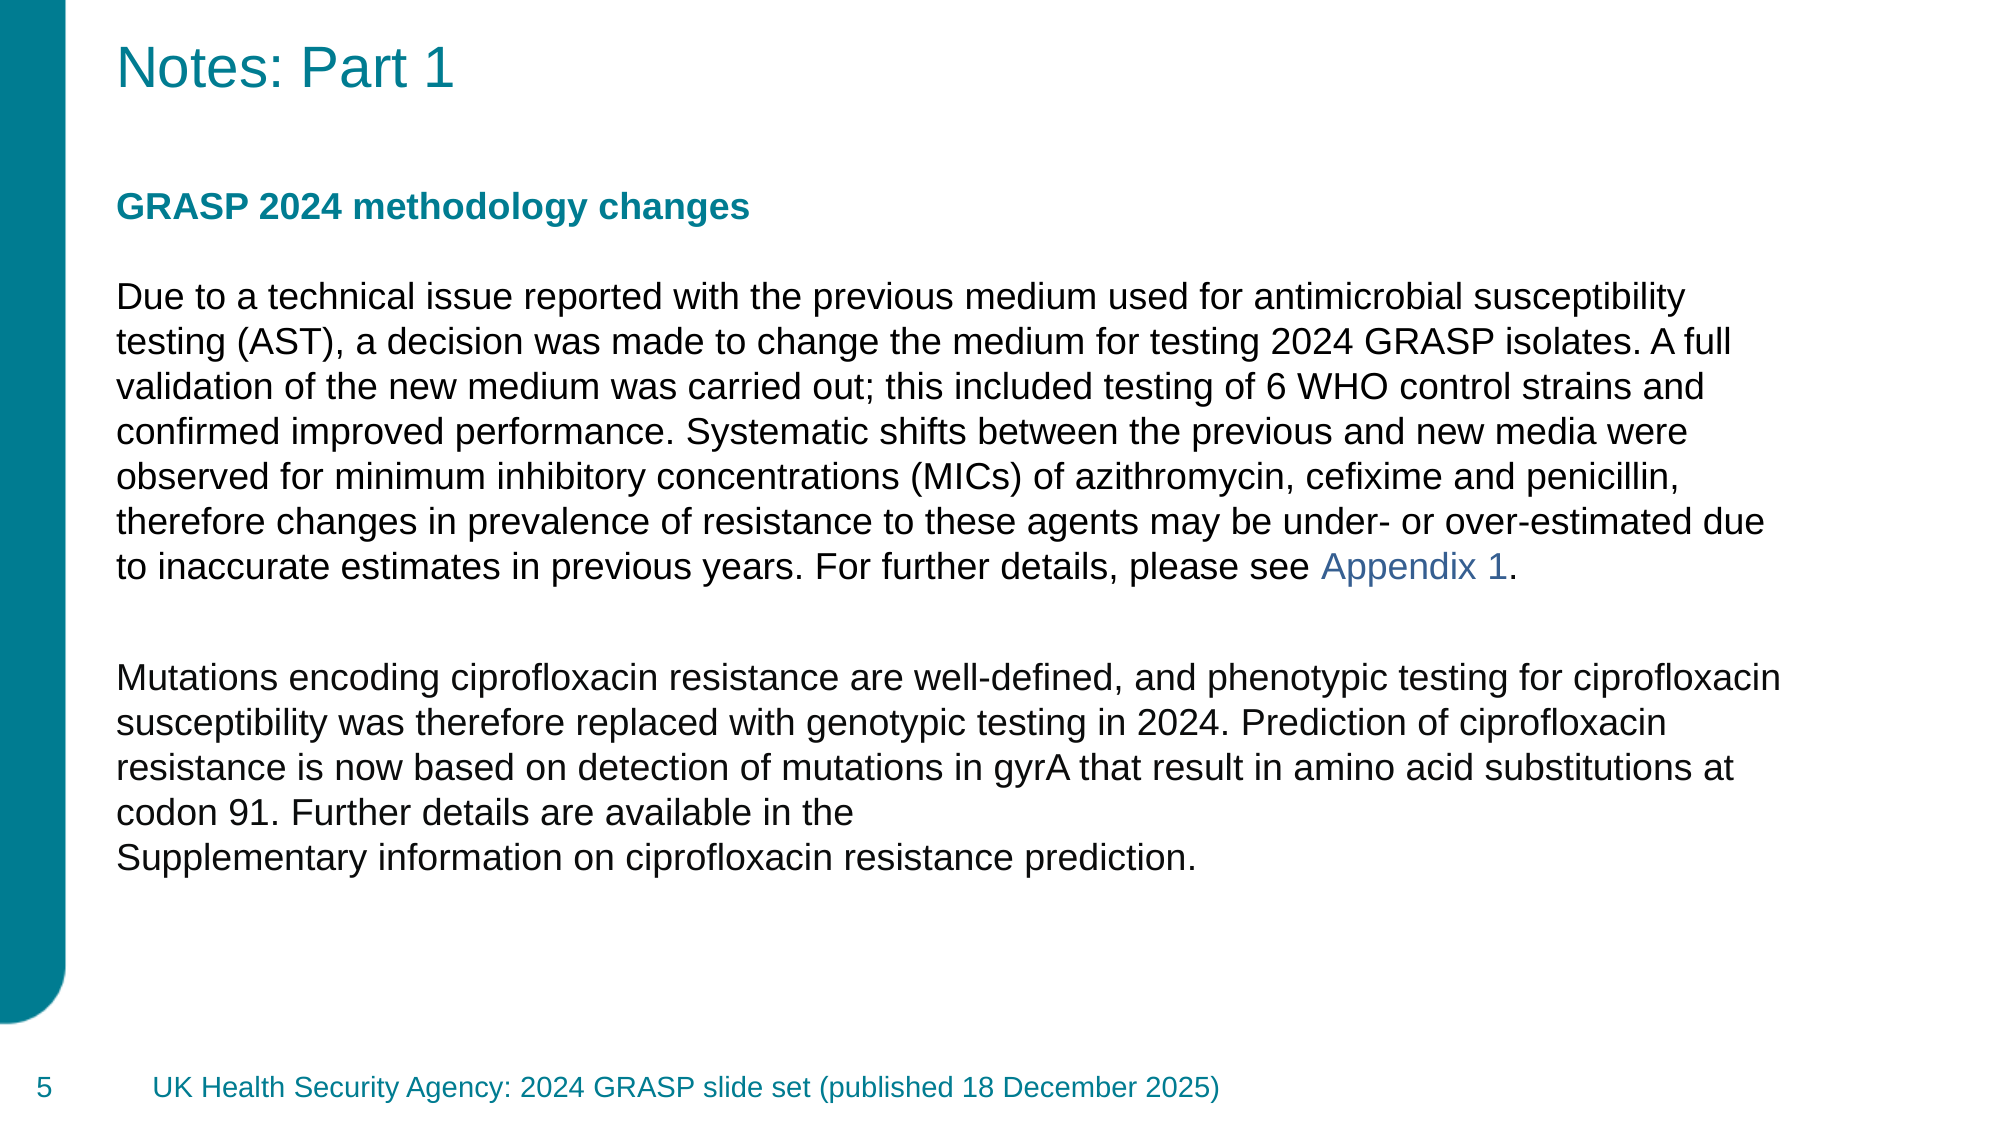

# Notes: Part 1
GRASP 2024 methodology changes
Due to a technical issue reported with the previous medium used for antimicrobial susceptibility testing (AST), a decision was made to change the medium for testing 2024 GRASP isolates. A full validation of the new medium was carried out; this included testing of 6 WHO control strains and confirmed improved performance. Systematic shifts between the previous and new media were observed for minimum inhibitory concentrations (MICs) of azithromycin, cefixime and penicillin, therefore changes in prevalence of resistance to these agents may be under- or over-estimated due to inaccurate estimates in previous years. For further details, please see Appendix 1.
Mutations encoding ciprofloxacin resistance are well-defined, and phenotypic testing for ciprofloxacin susceptibility was therefore replaced with genotypic testing in 2024. Prediction of ciprofloxacin resistance is now based on detection of mutations in gyrA that result in amino acid substitutions at codon 91. Further details are available in the Supplementary information on ciprofloxacin resistance prediction.
5
UK Health Security Agency: 2024 GRASP slide set (published 18 December 2025)